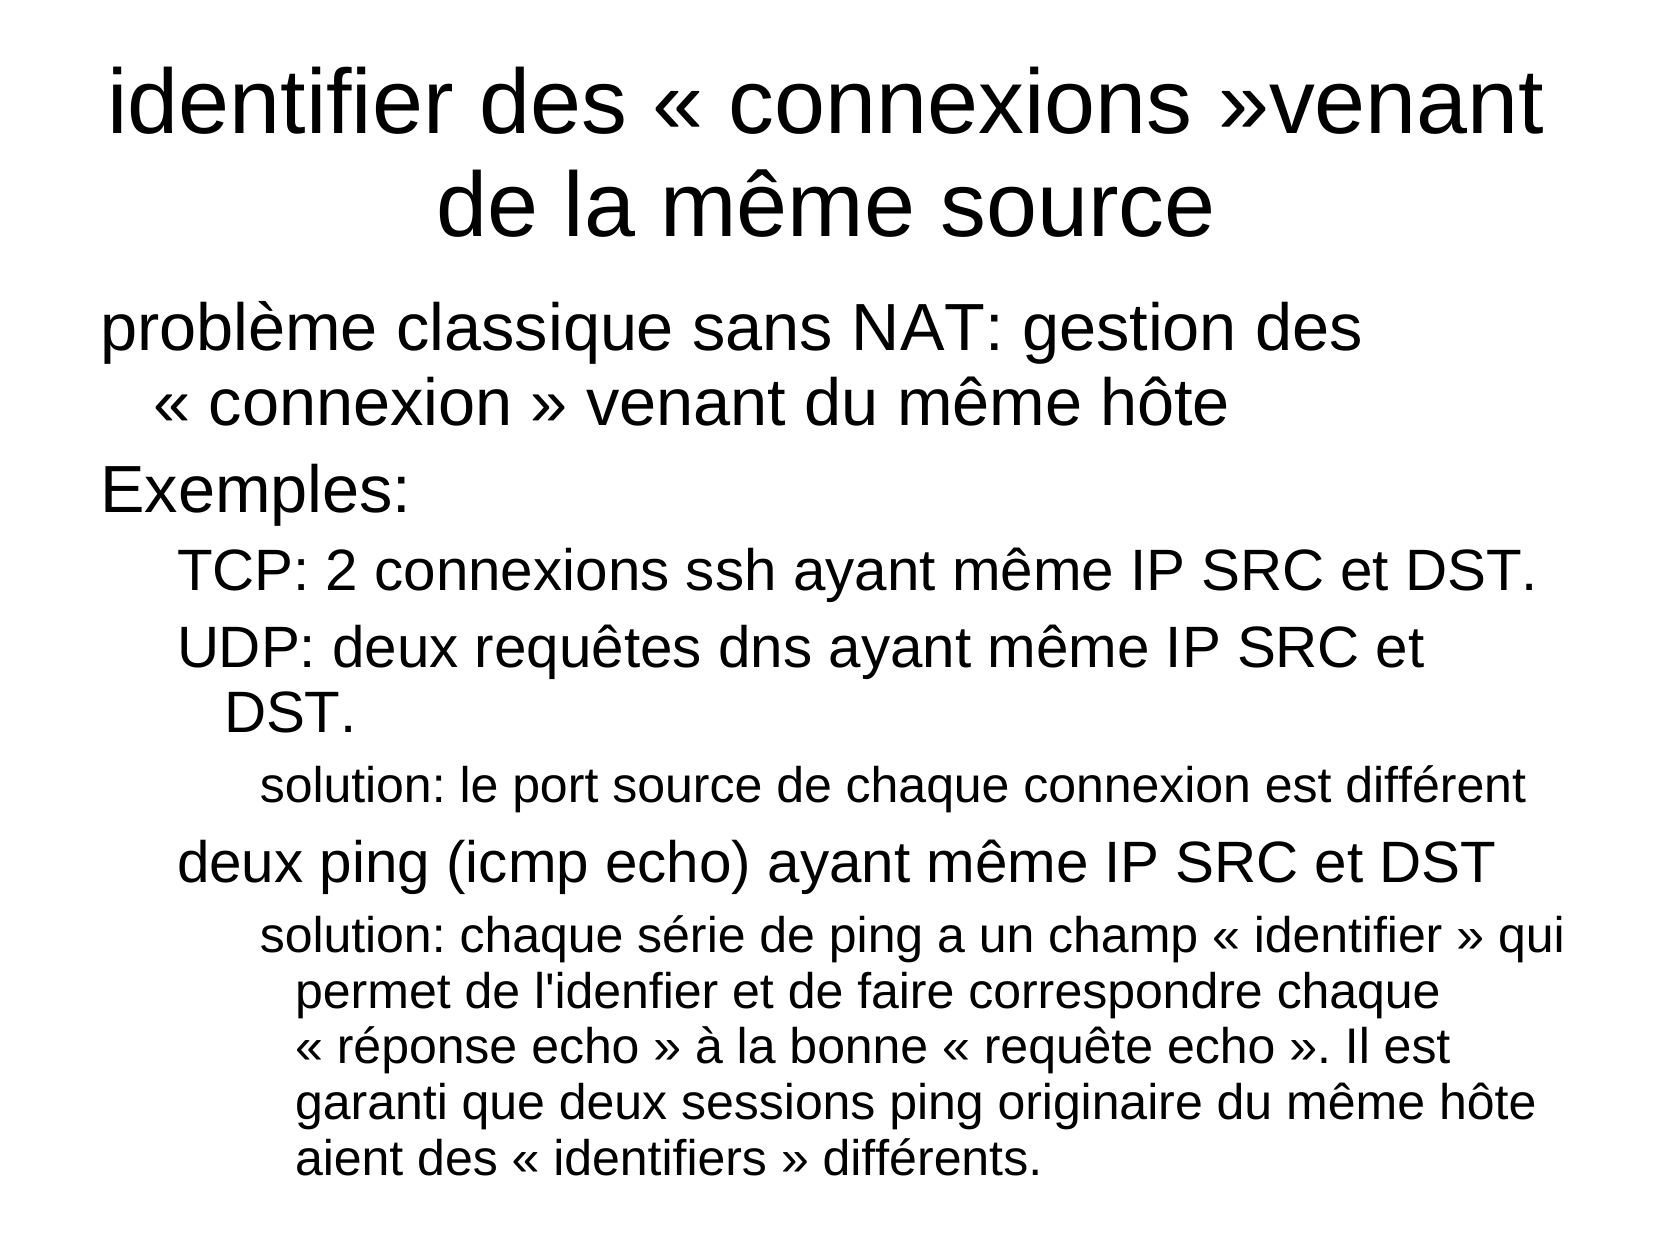

# identifier des « connexions »venant de la même source
problème classique sans NAT: gestion des « connexion » venant du même hôte
Exemples:
TCP: 2 connexions ssh ayant même IP SRC et DST.
UDP: deux requêtes dns ayant même IP SRC et DST.
solution: le port source de chaque connexion est différent
deux ping (icmp echo) ayant même IP SRC et DST
solution: chaque série de ping a un champ « identifier » qui permet de l'idenfier et de faire correspondre chaque « réponse echo » à la bonne « requête echo ». Il est garanti que deux sessions ping originaire du même hôte aient des « identifiers » différents.